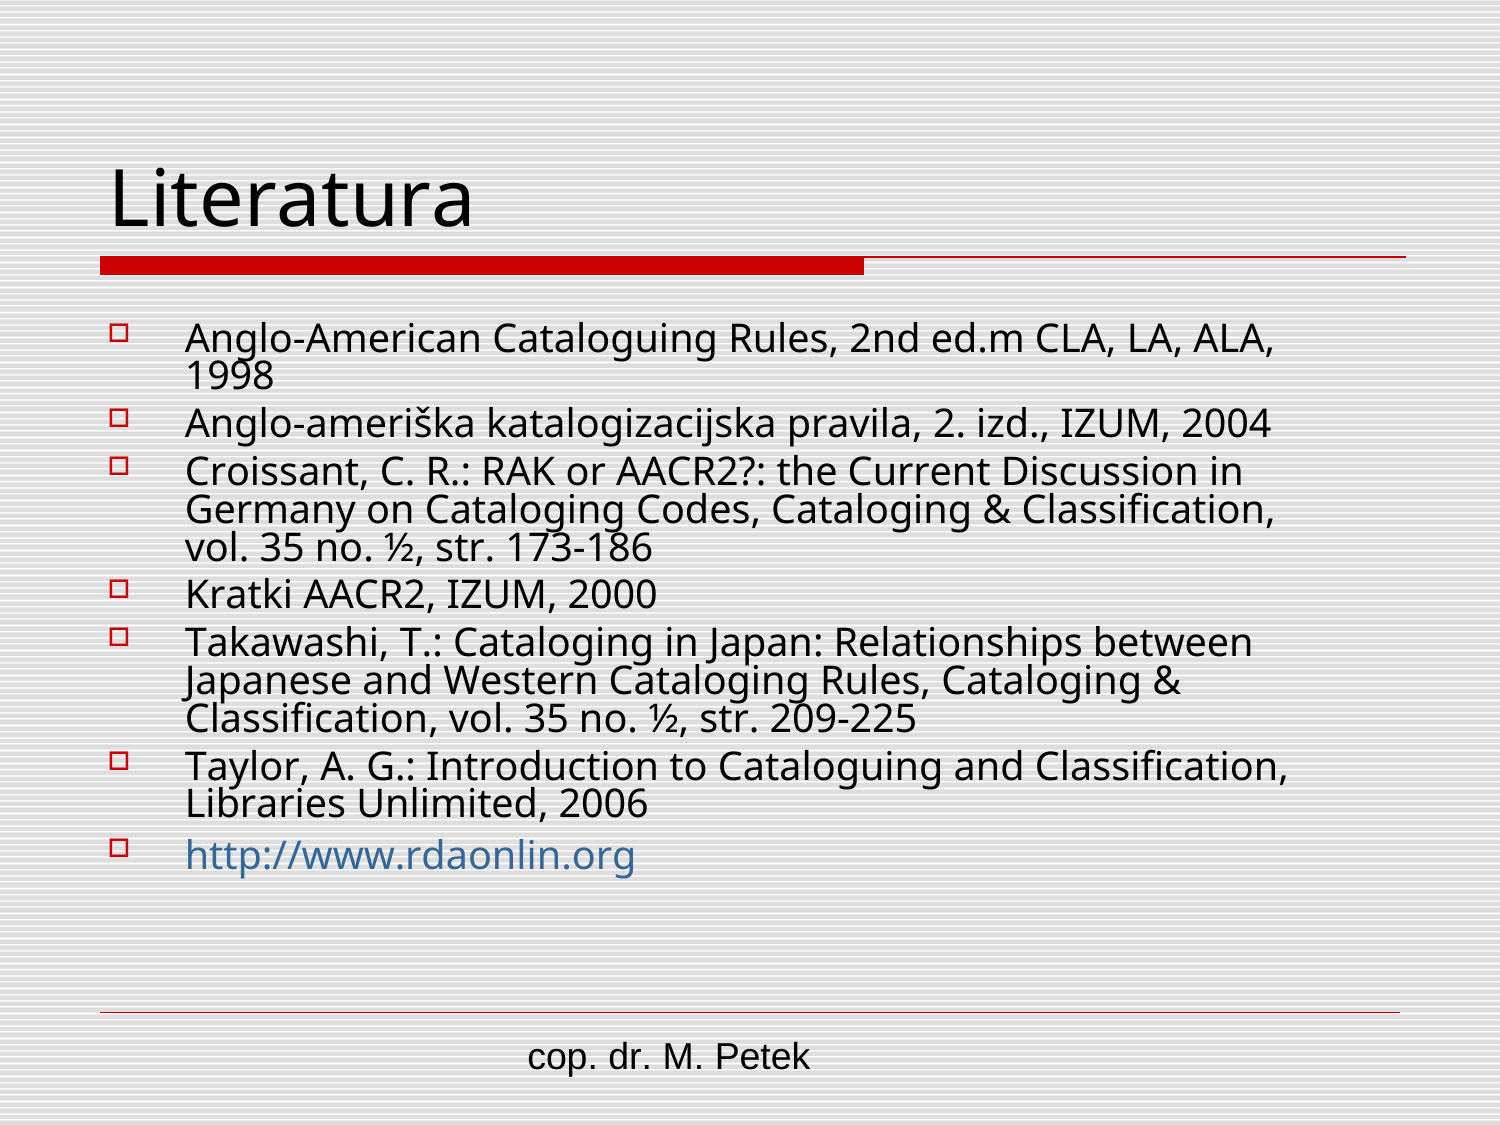

# Literatura
Anglo-American Cataloguing Rules, 2nd ed.m CLA, LA, ALA, 1998
Anglo-ameriška katalogizacijska pravila, 2. izd., IZUM, 2004
Croissant, C. R.: RAK or AACR2?: the Current Discussion in Germany on Cataloging Codes, Cataloging & Classification, vol. 35 no. ½, str. 173-186
Kratki AACR2, IZUM, 2000
Takawashi, T.: Cataloging in Japan: Relationships between Japanese and Western Cataloging Rules, Cataloging & Classification, vol. 35 no. ½, str. 209-225
Taylor, A. G.: Introduction to Cataloguing and Classification, Libraries Unlimited, 2006
http://www.rdaonlin.org
cop. dr. M. Petek